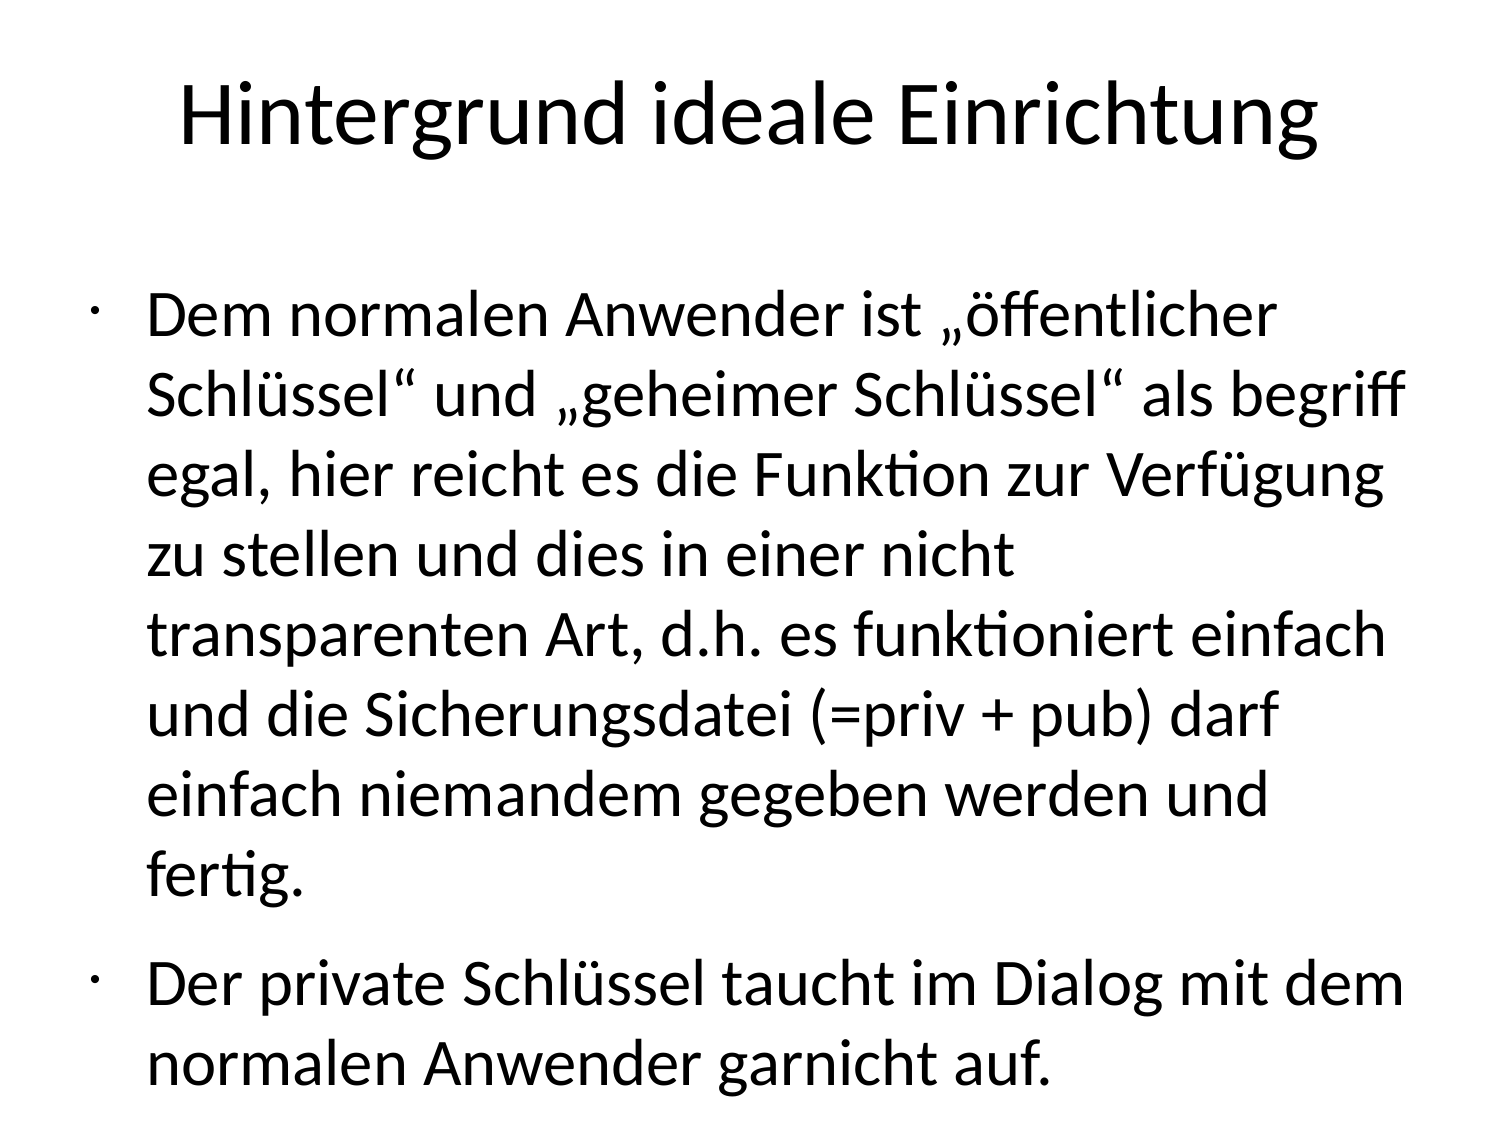

# Hintergrund ideale Einrichtung
Dem normalen Anwender ist „öffentlicher Schlüssel“ und „geheimer Schlüssel“ als begriff egal, hier reicht es die Funktion zur Verfügung zu stellen und dies in einer nicht transparenten Art, d.h. es funktioniert einfach und die Sicherungsdatei (=priv + pub) darf einfach niemandem gegeben werden und fertig.
Der private Schlüssel taucht im Dialog mit dem normalen Anwender garnicht auf.
Profi-Modus sollte erlaubt sein, d.h. wenn man will dann umstellen auf Profi-Modus, dieser ist dann ähnlich wie jetzt, also Priv, Pub, Nerdig 